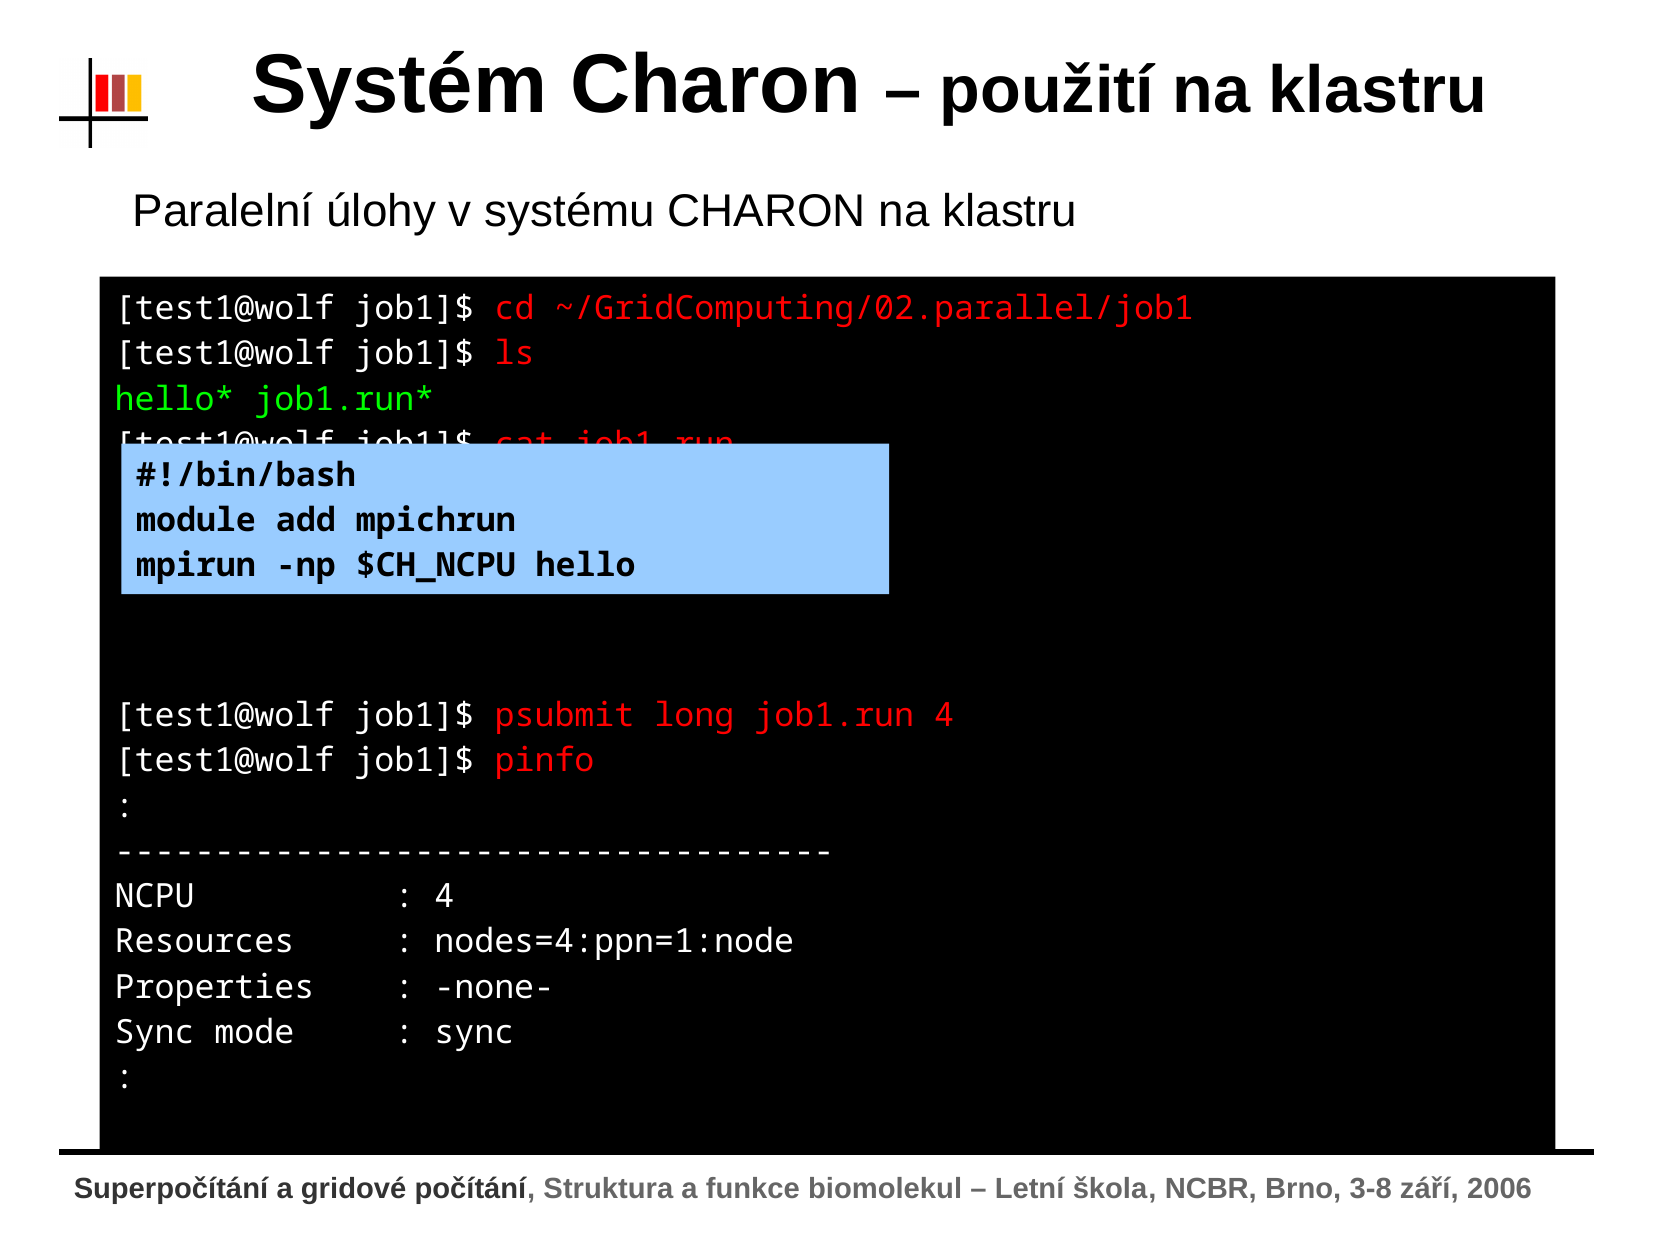

Systém Charon – použití na klastru
Paralelní úlohy v systému CHARON na klastru
[test1@wolf job1]$ cd ~/GridComputing/02.parallel/job1
[test1@wolf job1]$ ls
hello* job1.run*
[test1@wolf job1]$ cat job1.run
[test1@wolf job1]$ psubmit long job1.run 4
[test1@wolf job1]$ pinfo
:
------------------------------------
NCPU : 4
Resources : nodes=4:ppn=1:node
Properties : -none-
Sync mode : sync
:
#!/bin/bash
module add mpichrun
mpirun -np $CH_NCPU hello
Superpočítání a gridové počítání, Struktura a funkce biomolekul – Letní škola, NCBR, Brno, 3-8 září, 2006